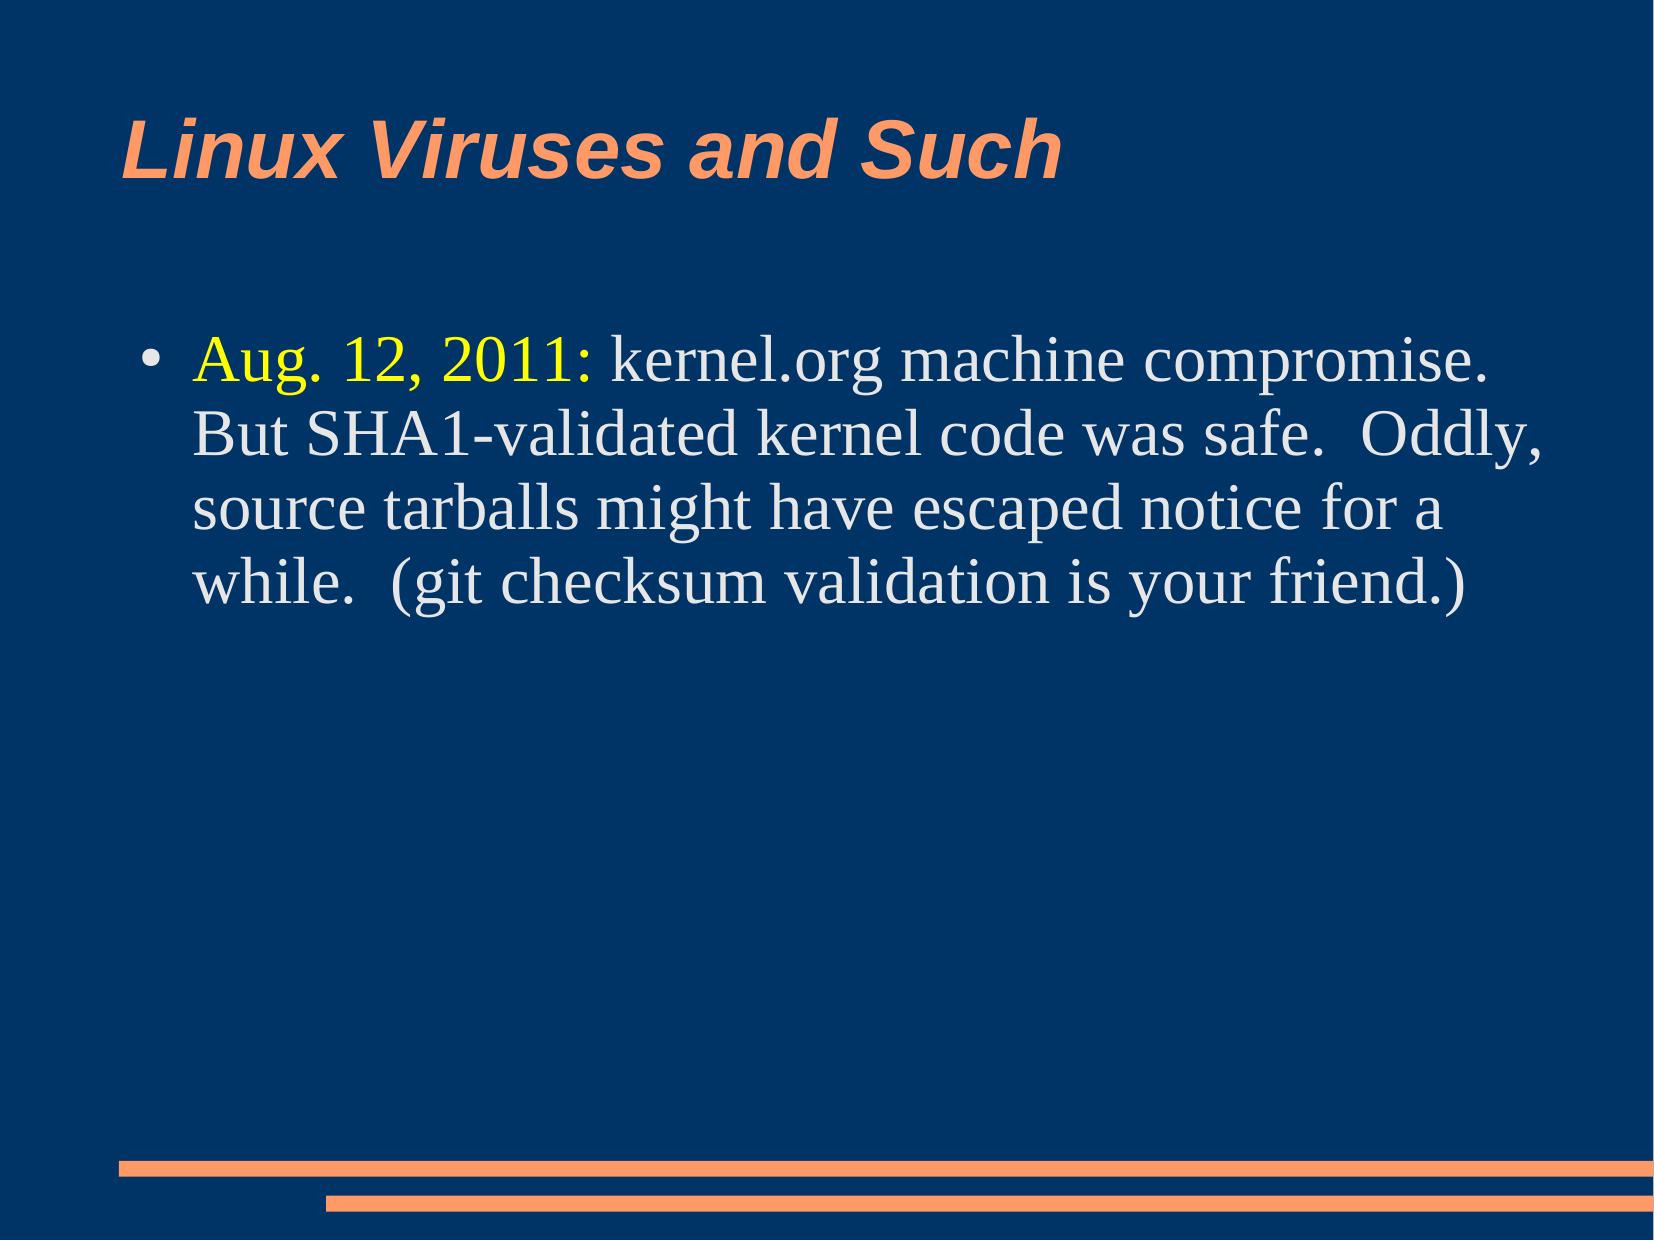

# Linux Viruses and Such
Aug. 12, 2011: kernel.org machine compromise. But SHA1-validated kernel code was safe. Oddly, source tarballs might have escaped notice for a while. (git checksum validation is your friend.)